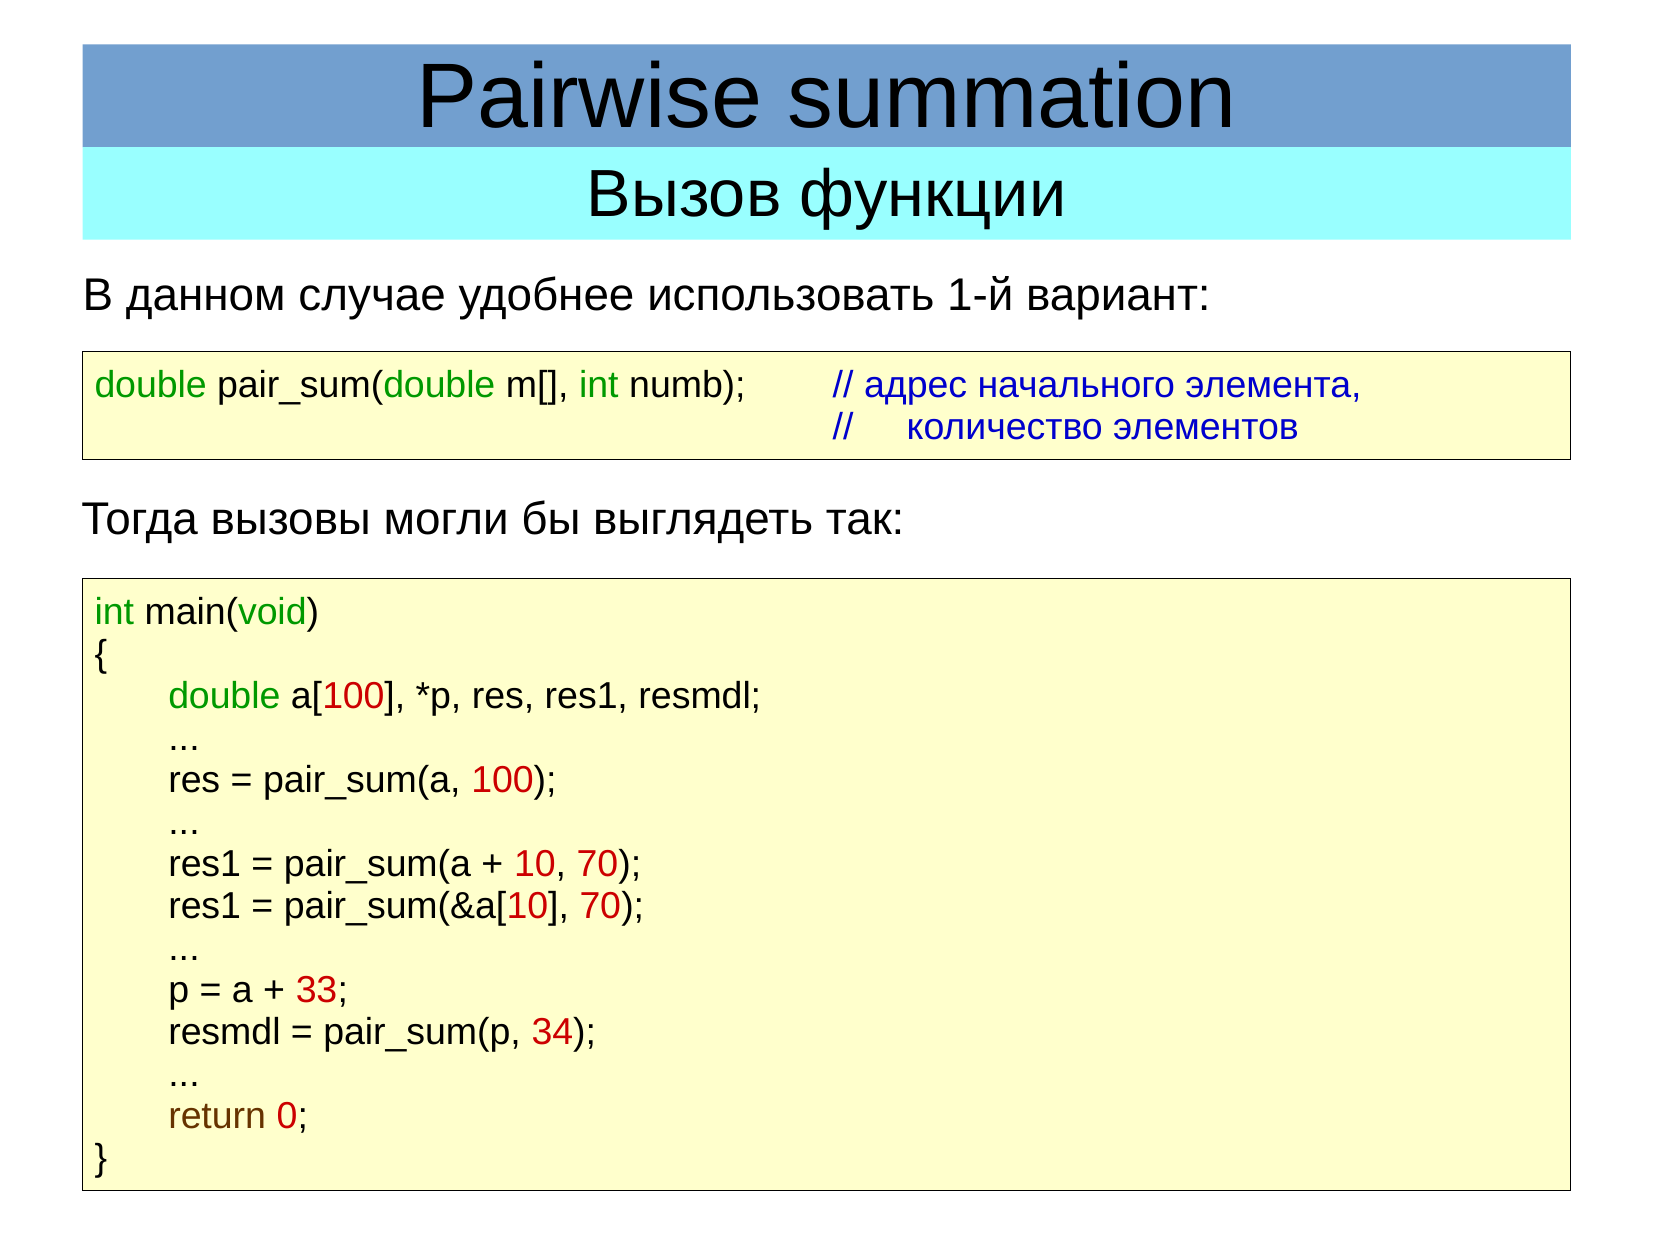

# Pairwise summation
Вызов функции
В данном случае удобнее использовать 1-й вариант:
double pair_sum(double m[], int numb);		// адрес начального элемента,
										//	количество элементов
Тогда вызовы могли бы выглядеть так:
int main(void)
{
	double a[100], *p, res, res1, resmdl;
	...
	res = pair_sum(a, 100);
	...
	res1 = pair_sum(a + 10, 70);
	res1 = pair_sum(&a[10], 70);
	...
	p = a + 33;
	resmdl = pair_sum(p, 34);
	...
	return 0;
}